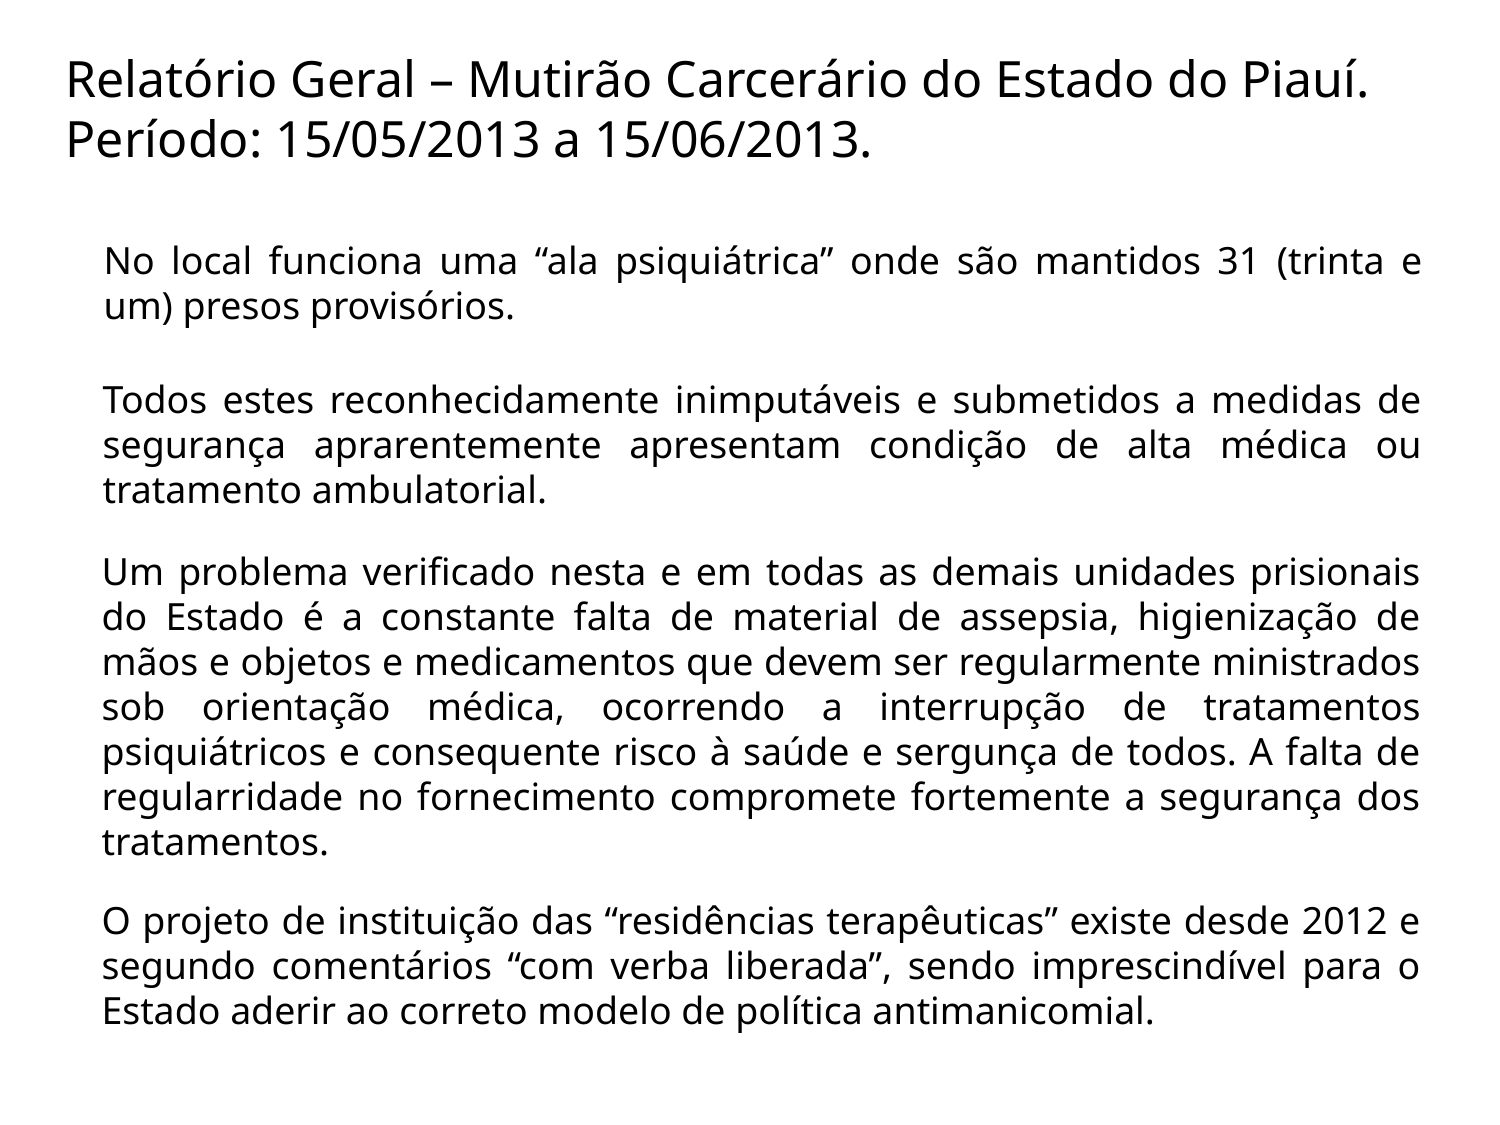

# Relatório Geral – Mutirão Carcerário do Estado do Piauí. Período: 15/05/2013 a 15/06/2013.
No local funciona uma “ala psiquiátrica” onde são mantidos 31 (trinta e um) presos provisórios.
Todos estes reconhecidamente inimputáveis e submetidos a medidas de segurança aprarentemente apresentam condição de alta médica ou tratamento ambulatorial.
Um problema verificado nesta e em todas as demais unidades prisionais do Estado é a constante falta de material de assepsia, higienização de mãos e objetos e medicamentos que devem ser regularmente ministrados sob orientação médica, ocorrendo a interrupção de tratamentos psiquiátricos e consequente risco à saúde e sergunça de todos. A falta de regularridade no fornecimento compromete fortemente a segurança dos tratamentos.
O projeto de instituição das “residências terapêuticas” existe desde 2012 e segundo comentários “com verba liberada”, sendo imprescindível para o Estado aderir ao correto modelo de política antimanicomial.